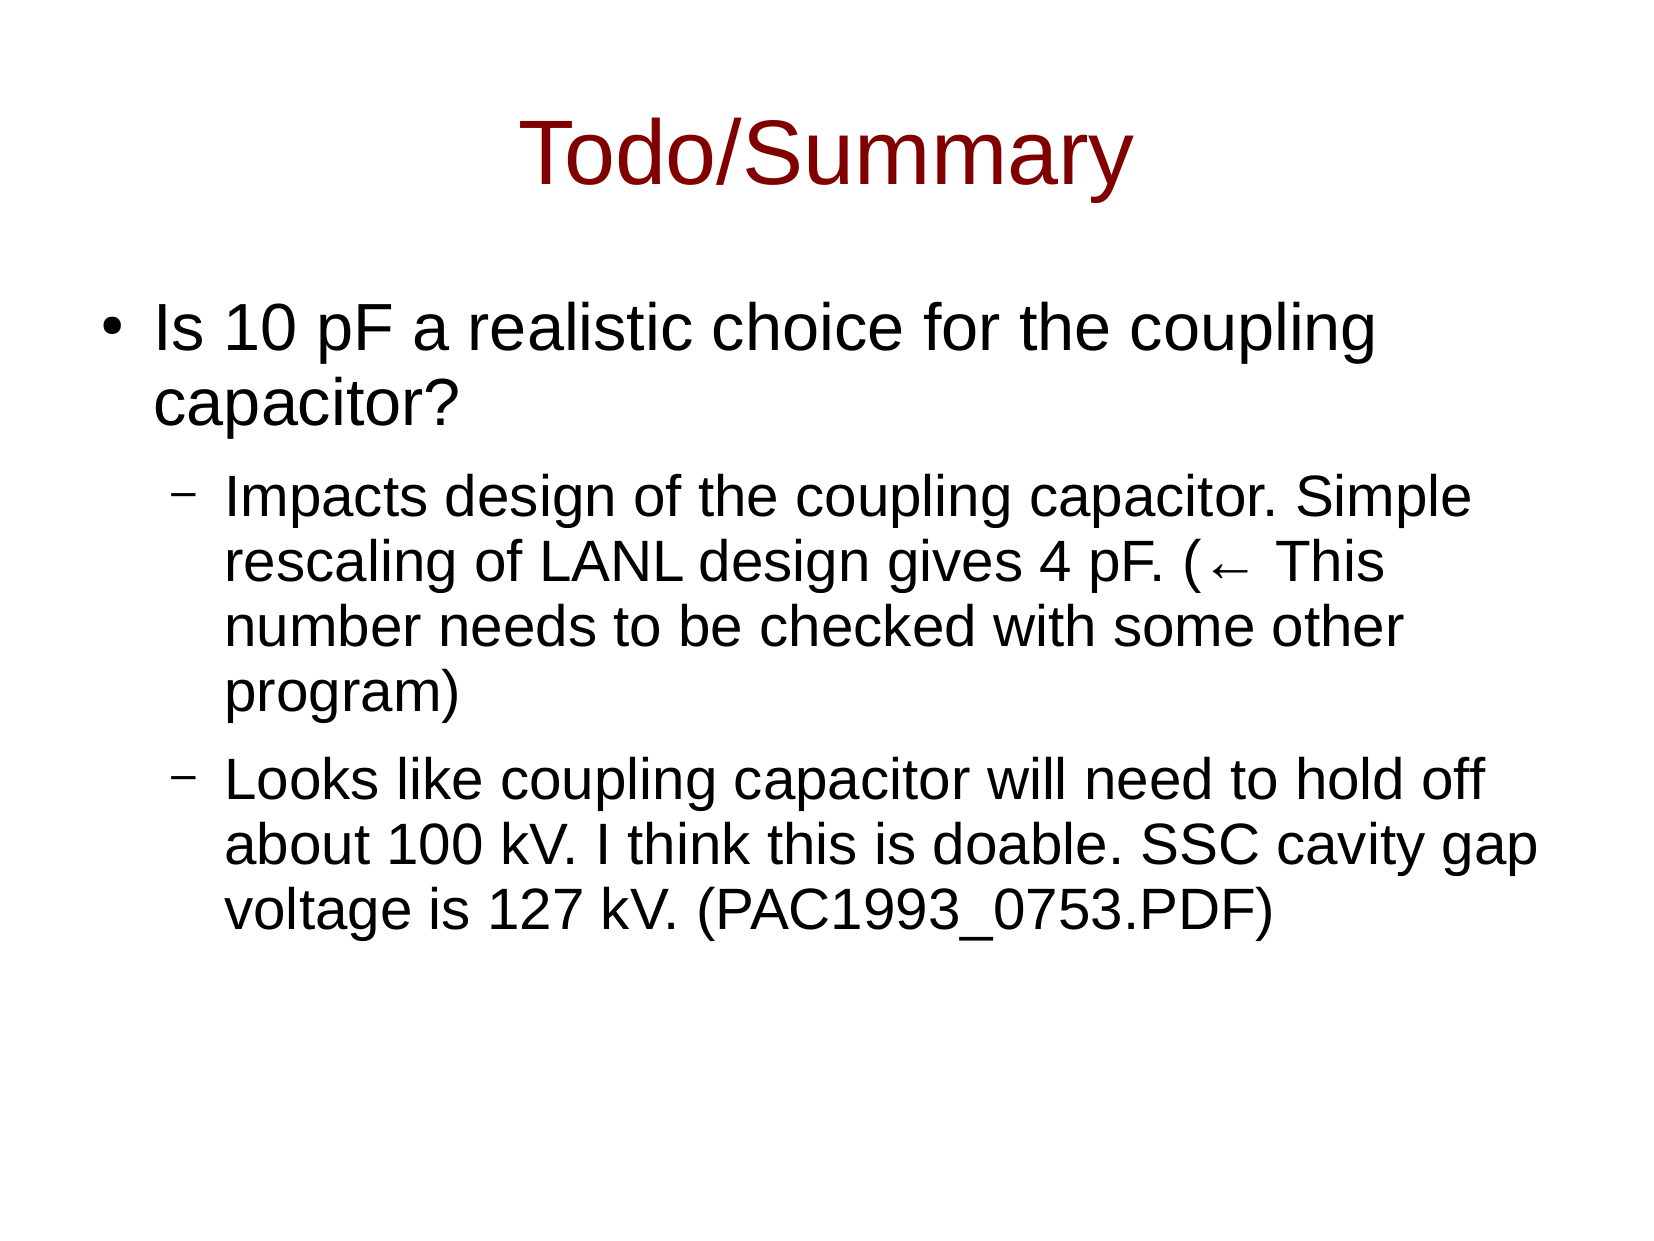

# Todo/Summary
Is 10 pF a realistic choice for the coupling capacitor?
Impacts design of the coupling capacitor. Simple rescaling of LANL design gives 4 pF. (← This number needs to be checked with some other program)
Looks like coupling capacitor will need to hold off about 100 kV. I think this is doable. SSC cavity gap voltage is 127 kV. (PAC1993_0753.PDF)